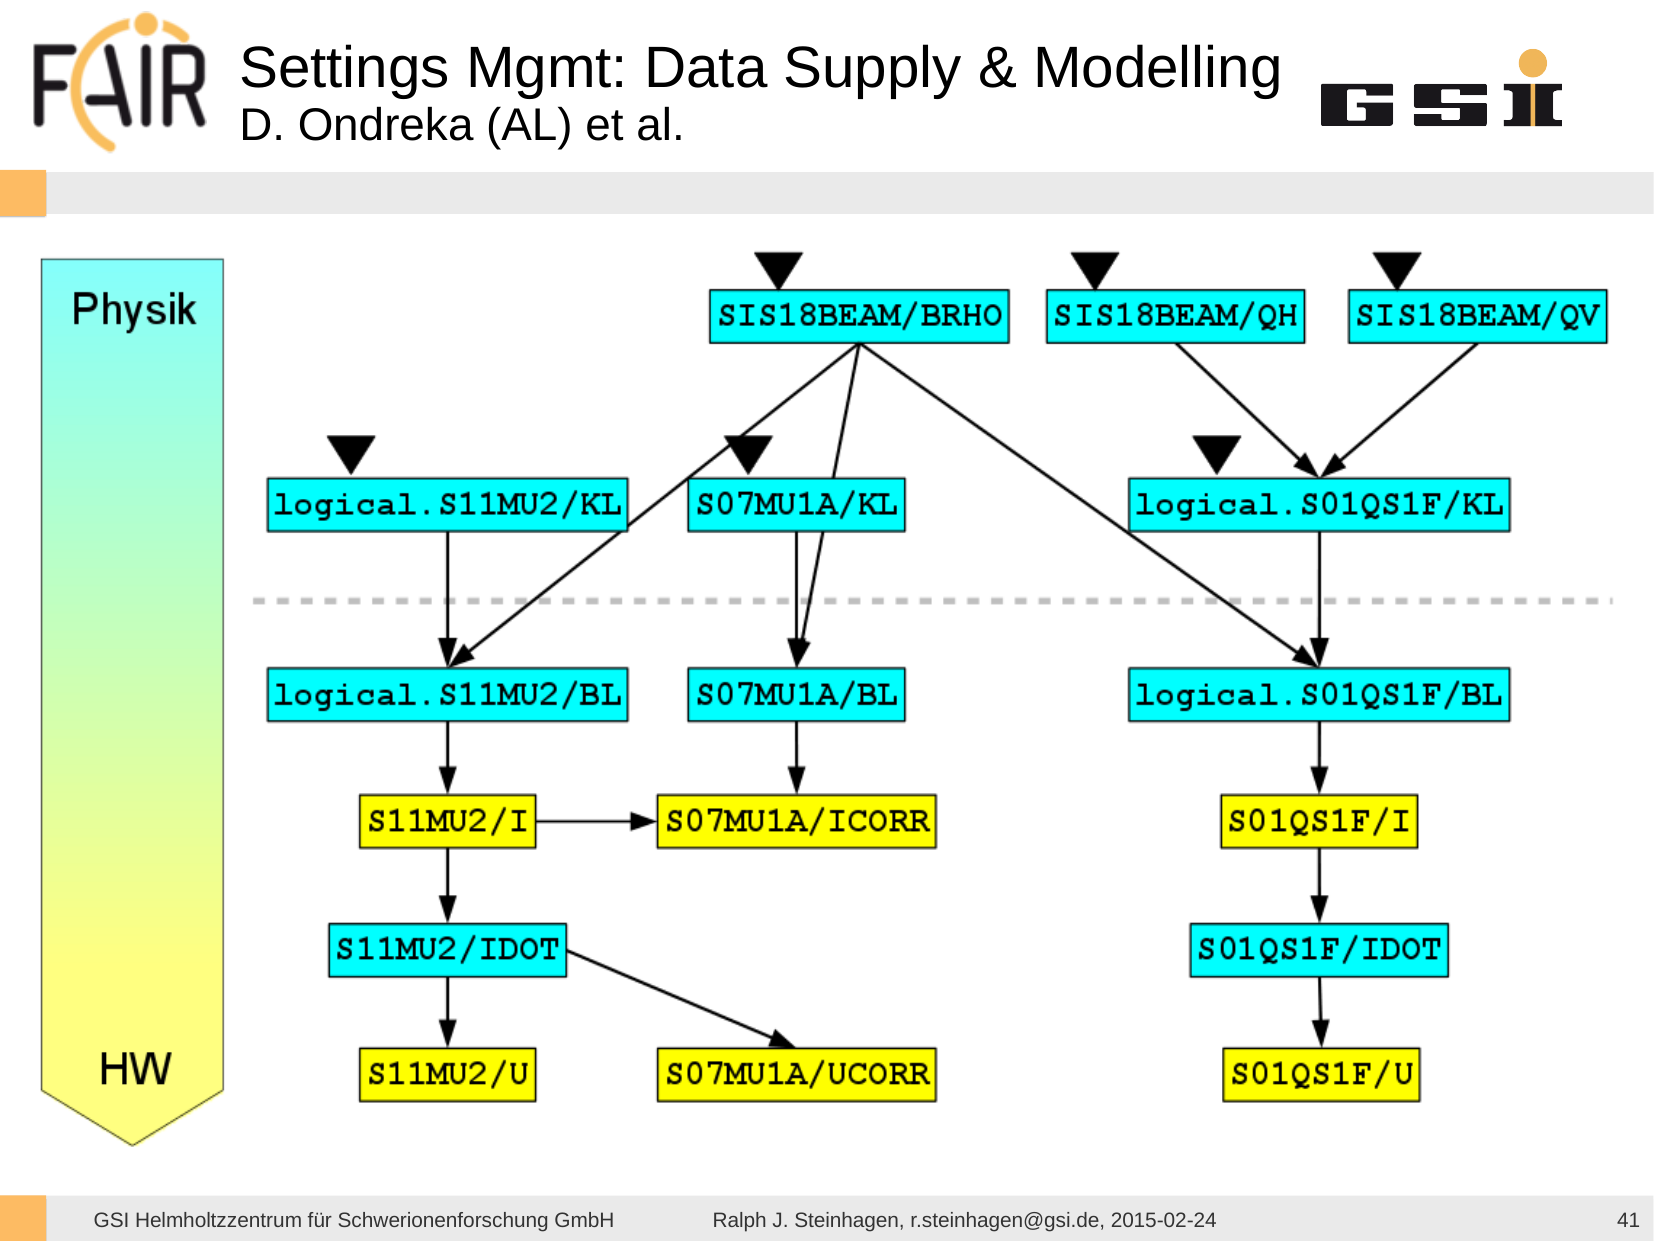

# Settings Mgmt: Data Supply & Modelling D. Ondreka (AL) et al.